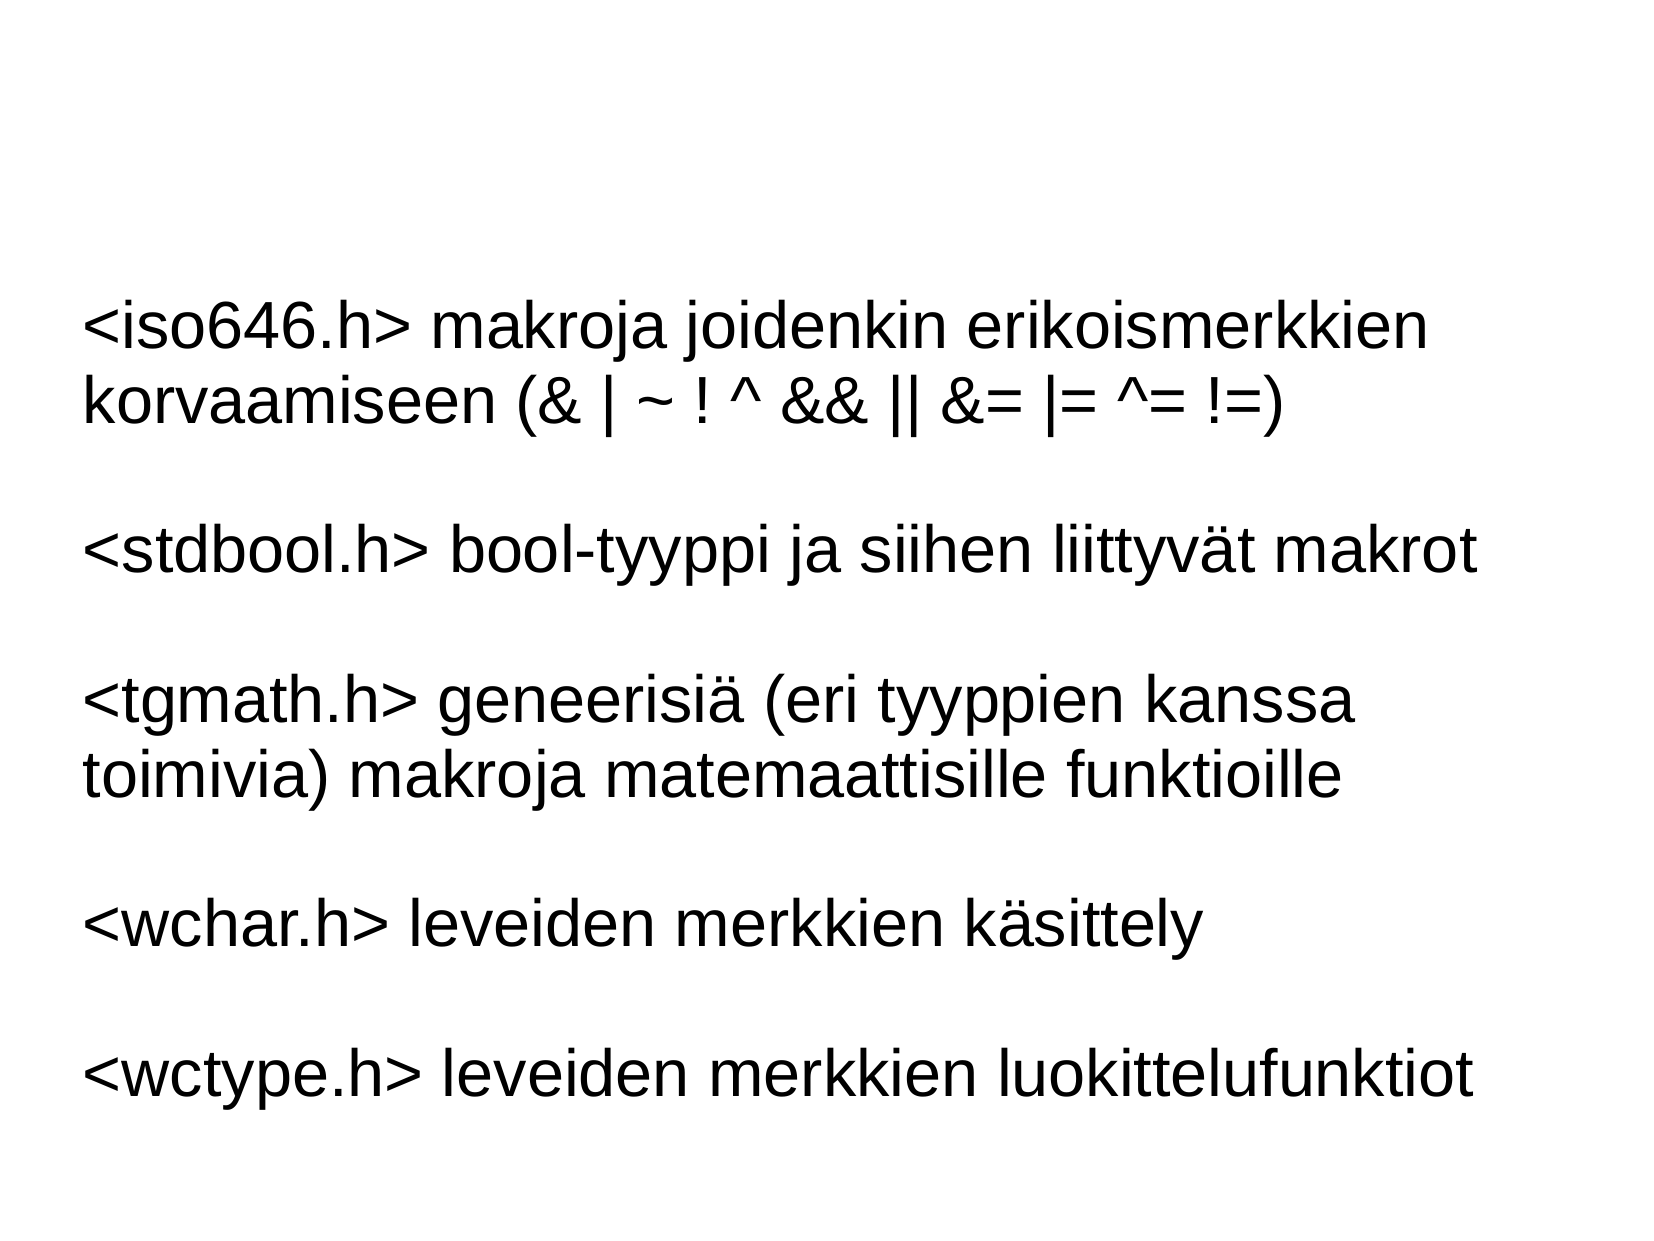

<iso646.h> makroja joidenkin erikoismerkkien korvaamiseen (& | ~ ! ^ && || &= |= ^= !=)
<stdbool.h> bool-tyyppi ja siihen liittyvät makrot
<tgmath.h> geneerisiä (eri tyyppien kanssa toimivia) makroja matemaattisille funktioille
<wchar.h> leveiden merkkien käsittely
<wctype.h> leveiden merkkien luokittelufunktiot